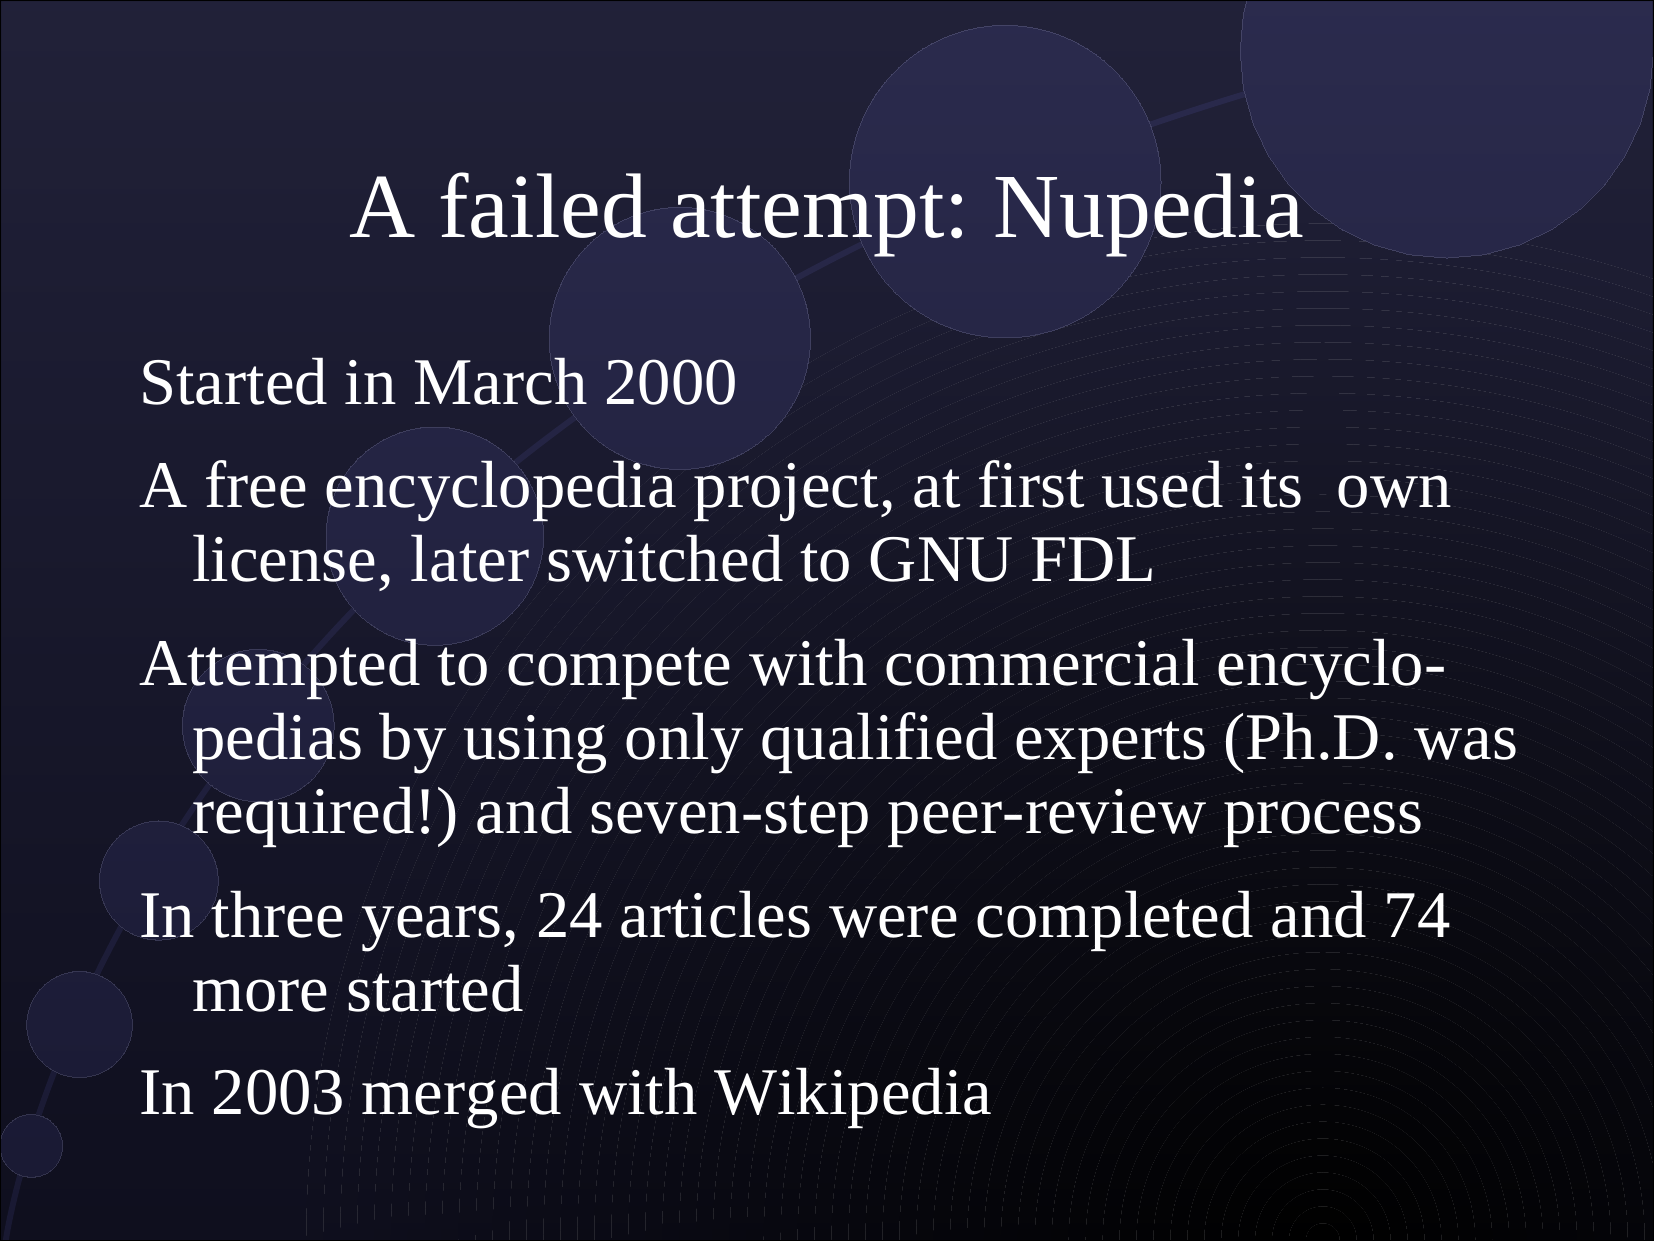

# A failed attempt: Nupedia
Started in March 2000
A free encyclopedia project, at first used its own license, later switched to GNU FDL
Attempted to compete with commercial encyclo-pedias by using only qualified experts (Ph.D. was required!) and seven-step peer-review process
In three years, 24 articles were completed and 74 more started
In 2003 merged with Wikipedia